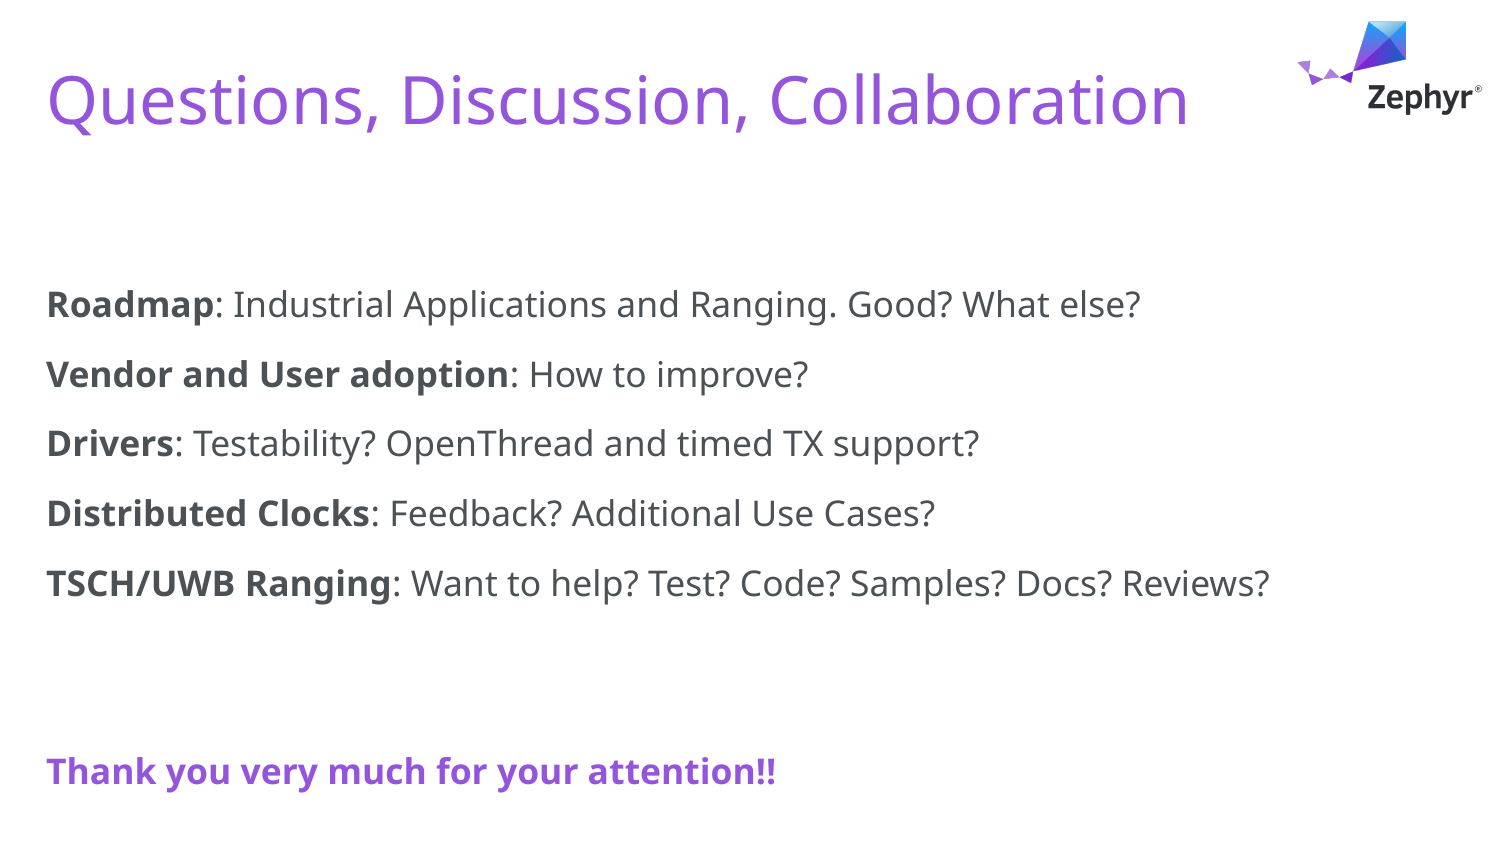

# Questions, Discussion, Collaboration
Roadmap: Industrial Applications and Ranging. Good? What else?
Vendor and User adoption: How to improve?
Drivers: Testability? OpenThread and timed TX support?
Distributed Clocks: Feedback? Additional Use Cases?
TSCH/UWB Ranging: Want to help? Test? Code? Samples? Docs? Reviews?
Thank you very much for your attention!!